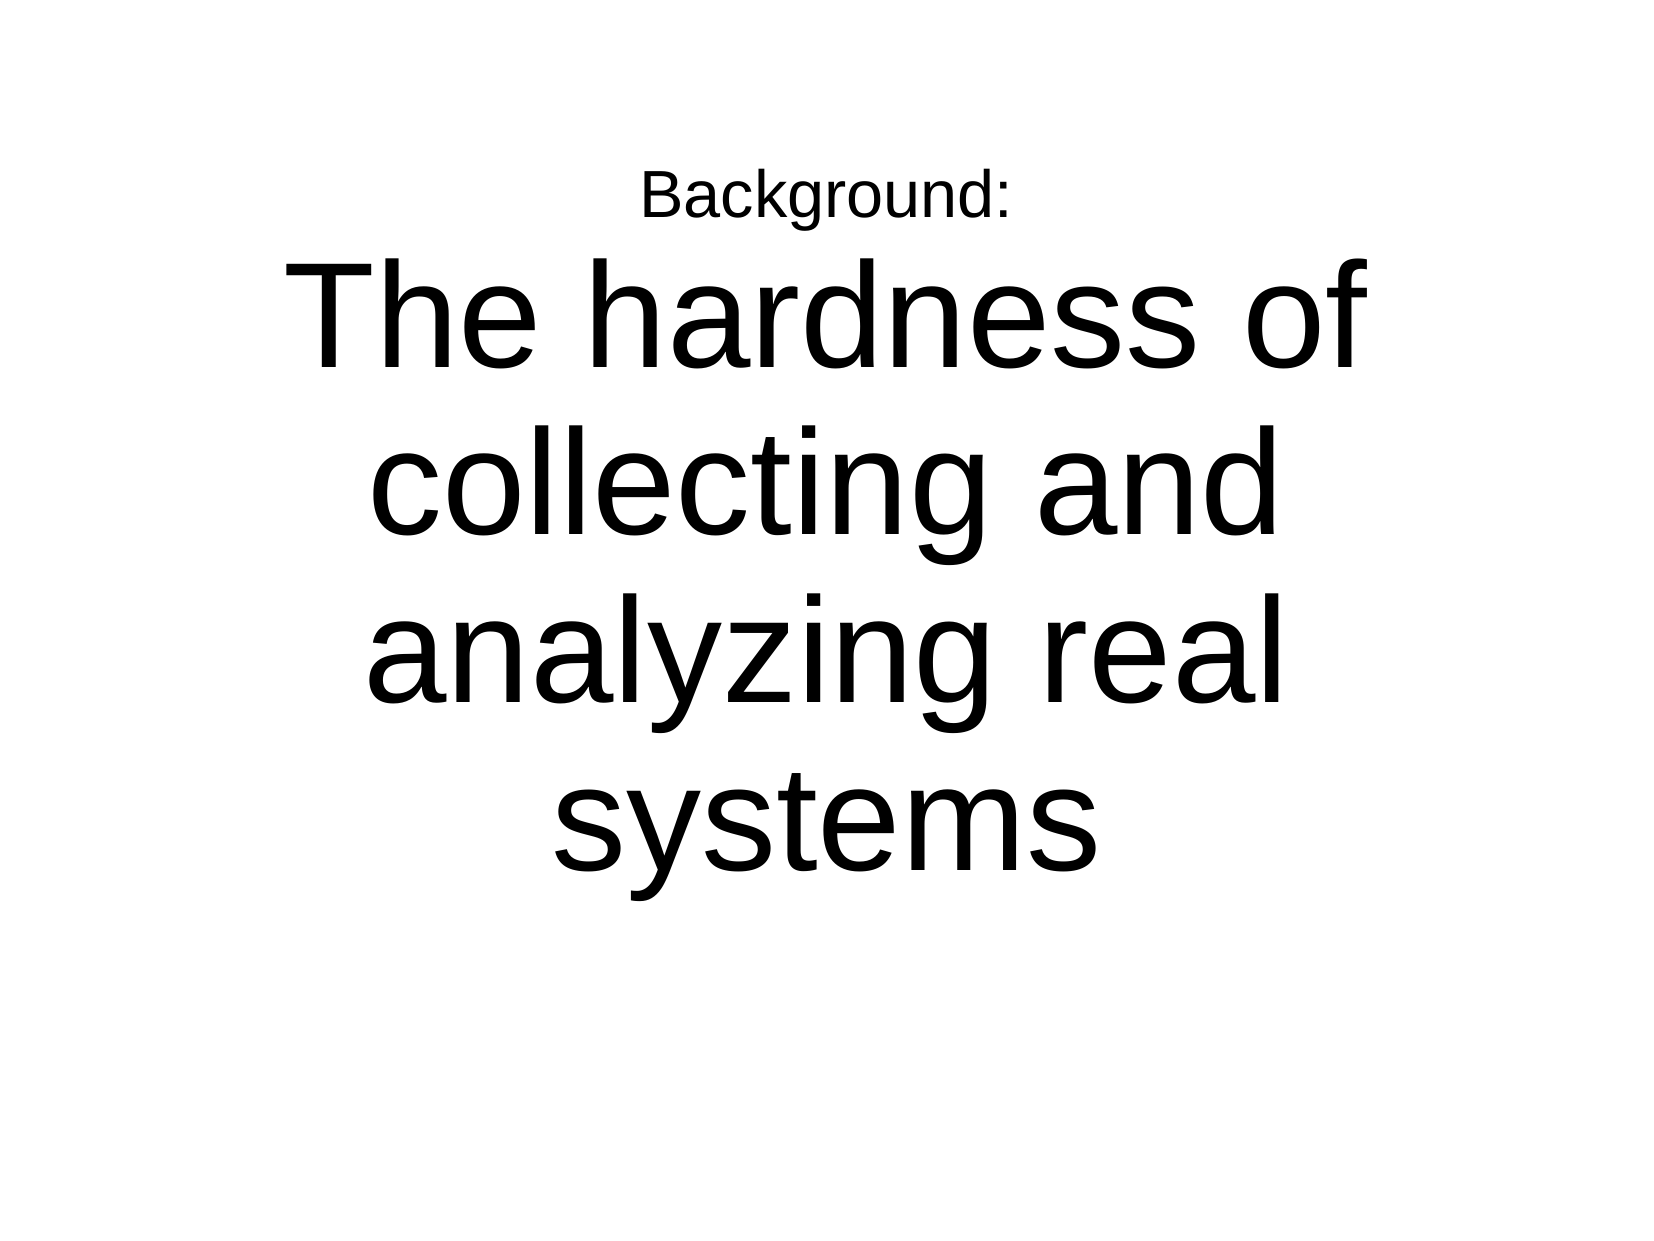

# Background:
The hardness of collecting and analyzing real systems